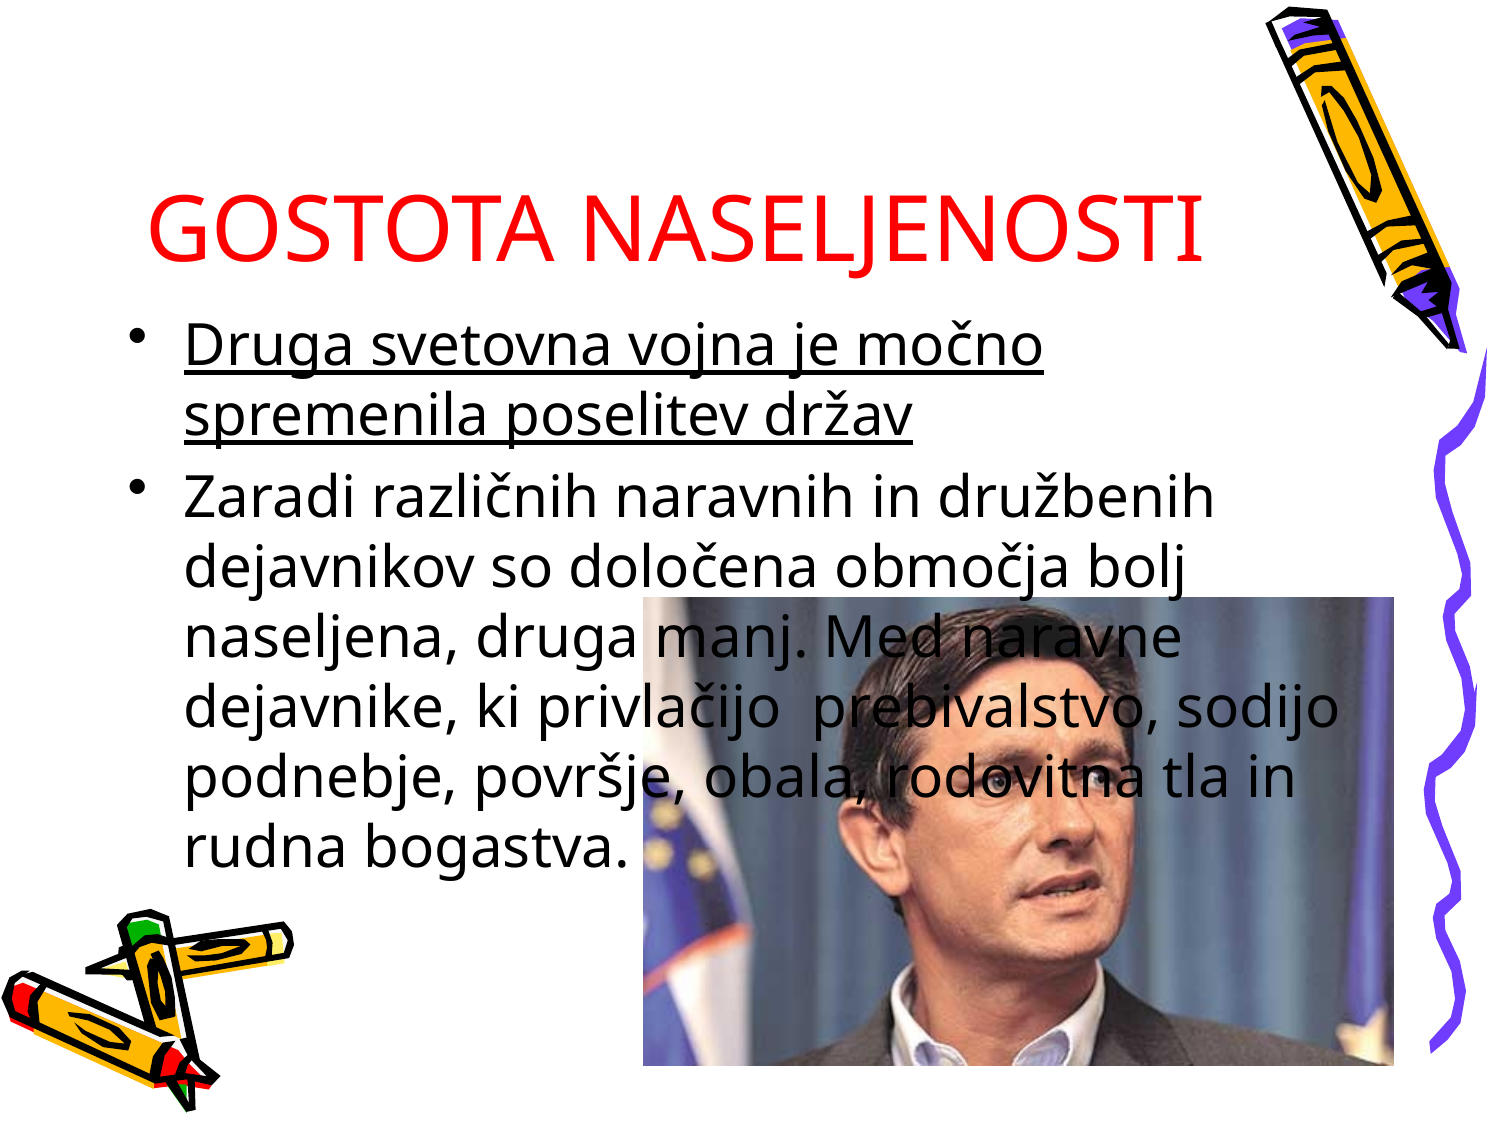

# GOSTOTA NASELJENOSTI
Druga svetovna vojna je močno spremenila poselitev držav
Zaradi različnih naravnih in družbenih dejavnikov so določena območja bolj naseljena, druga manj. Med naravne dejavnike, ki privlačijo prebivalstvo, sodijo podnebje, površje, obala, rodovitna tla in rudna bogastva.